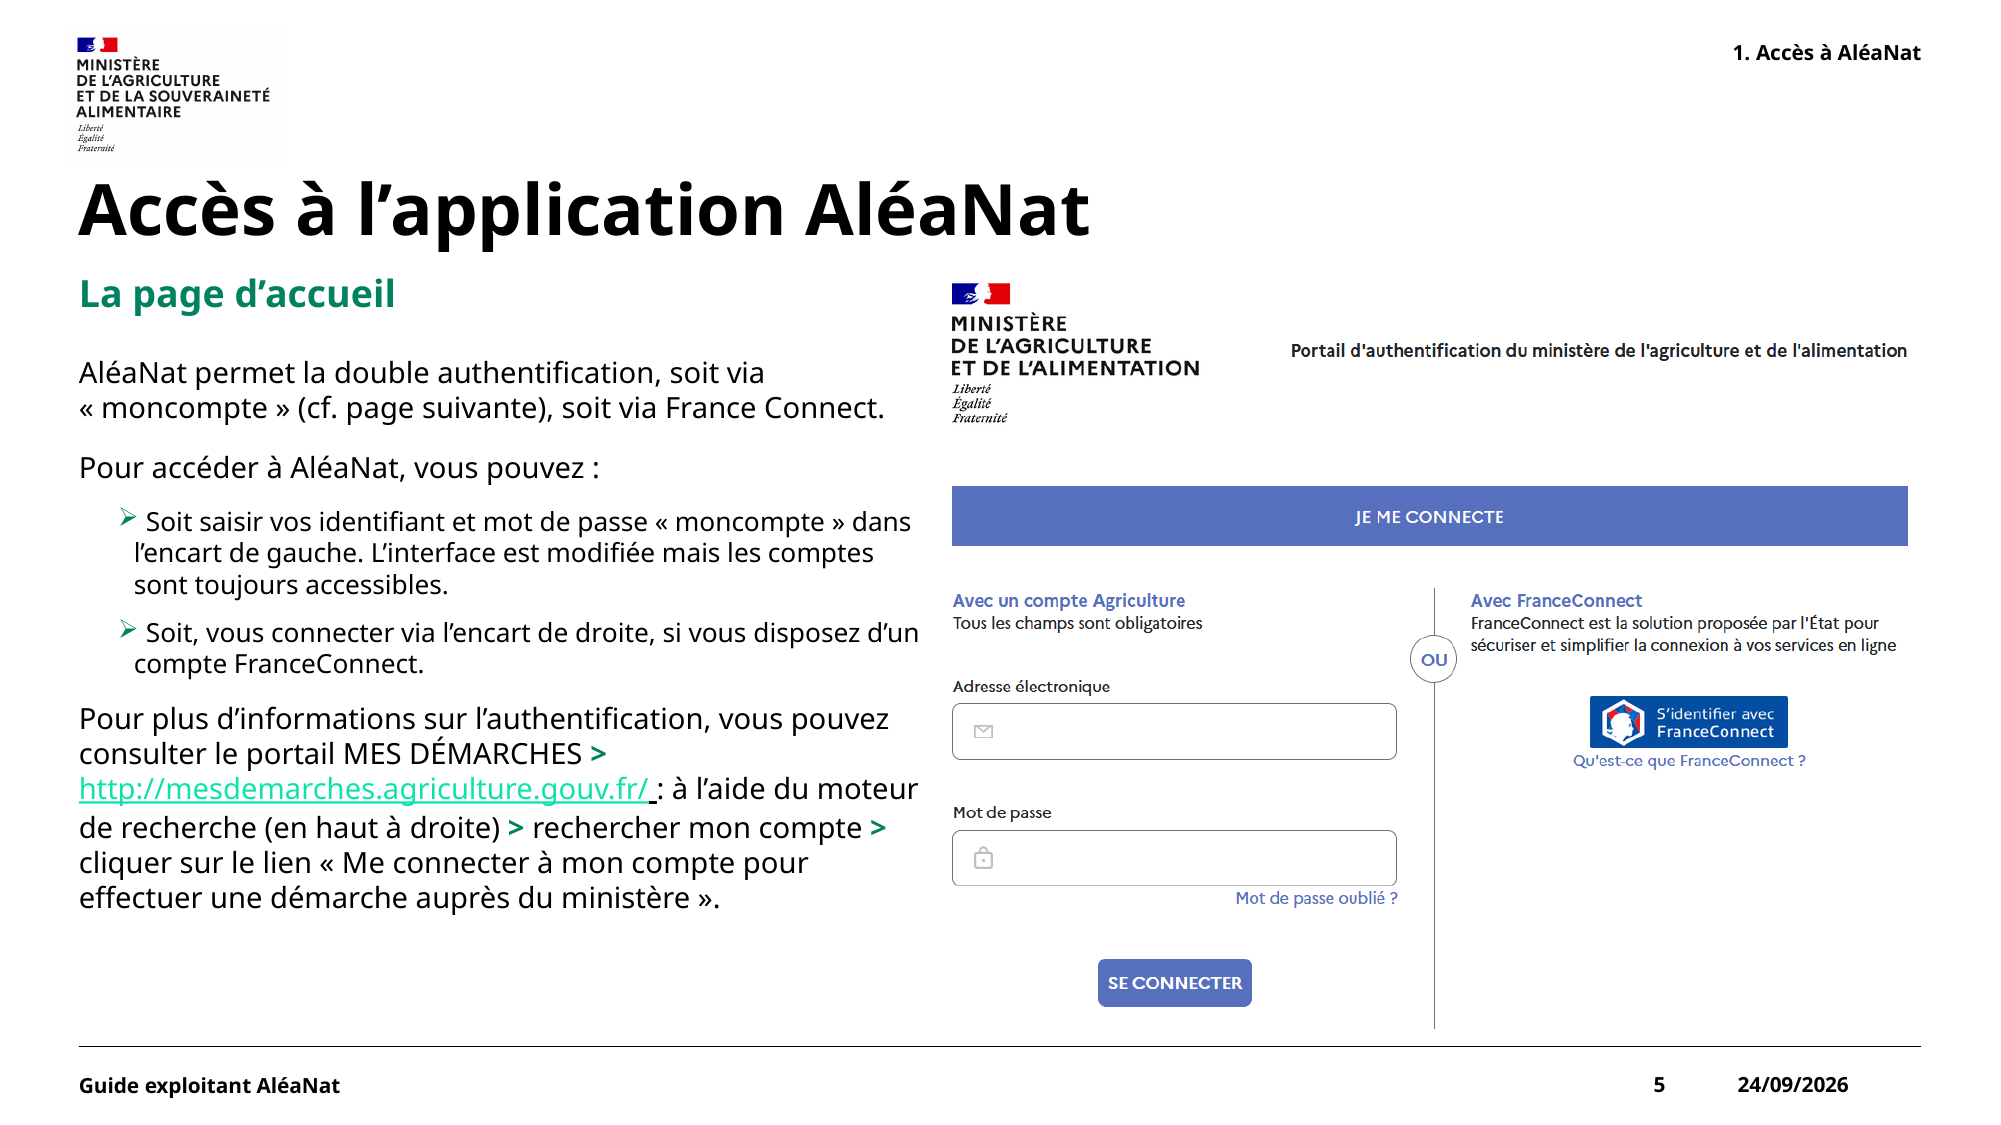

Accès à AléaNat
# Accès à l’application AléaNat
La page d’accueil
AléaNat permet la double authentification, soit via « moncompte » (cf. page suivante), soit via France Connect.
Pour accéder à AléaNat, vous pouvez :
 Soit saisir vos identifiant et mot de passe « moncompte » dans l’encart de gauche. L’interface est modifiée mais les comptes sont toujours accessibles.
 Soit, vous connecter via l’encart de droite, si vous disposez d’un compte FranceConnect.
Pour plus d’informations sur l’authentification, vous pouvez consulter le portail MES DÉMARCHES > http://mesdemarches.agriculture.gouv.fr/ : à l’aide du moteur de recherche (en haut à droite) > rechercher mon compte > cliquer sur le lien « Me connecter à mon compte pour effectuer une démarche auprès du ministère ».
Guide exploitant AléaNat
5